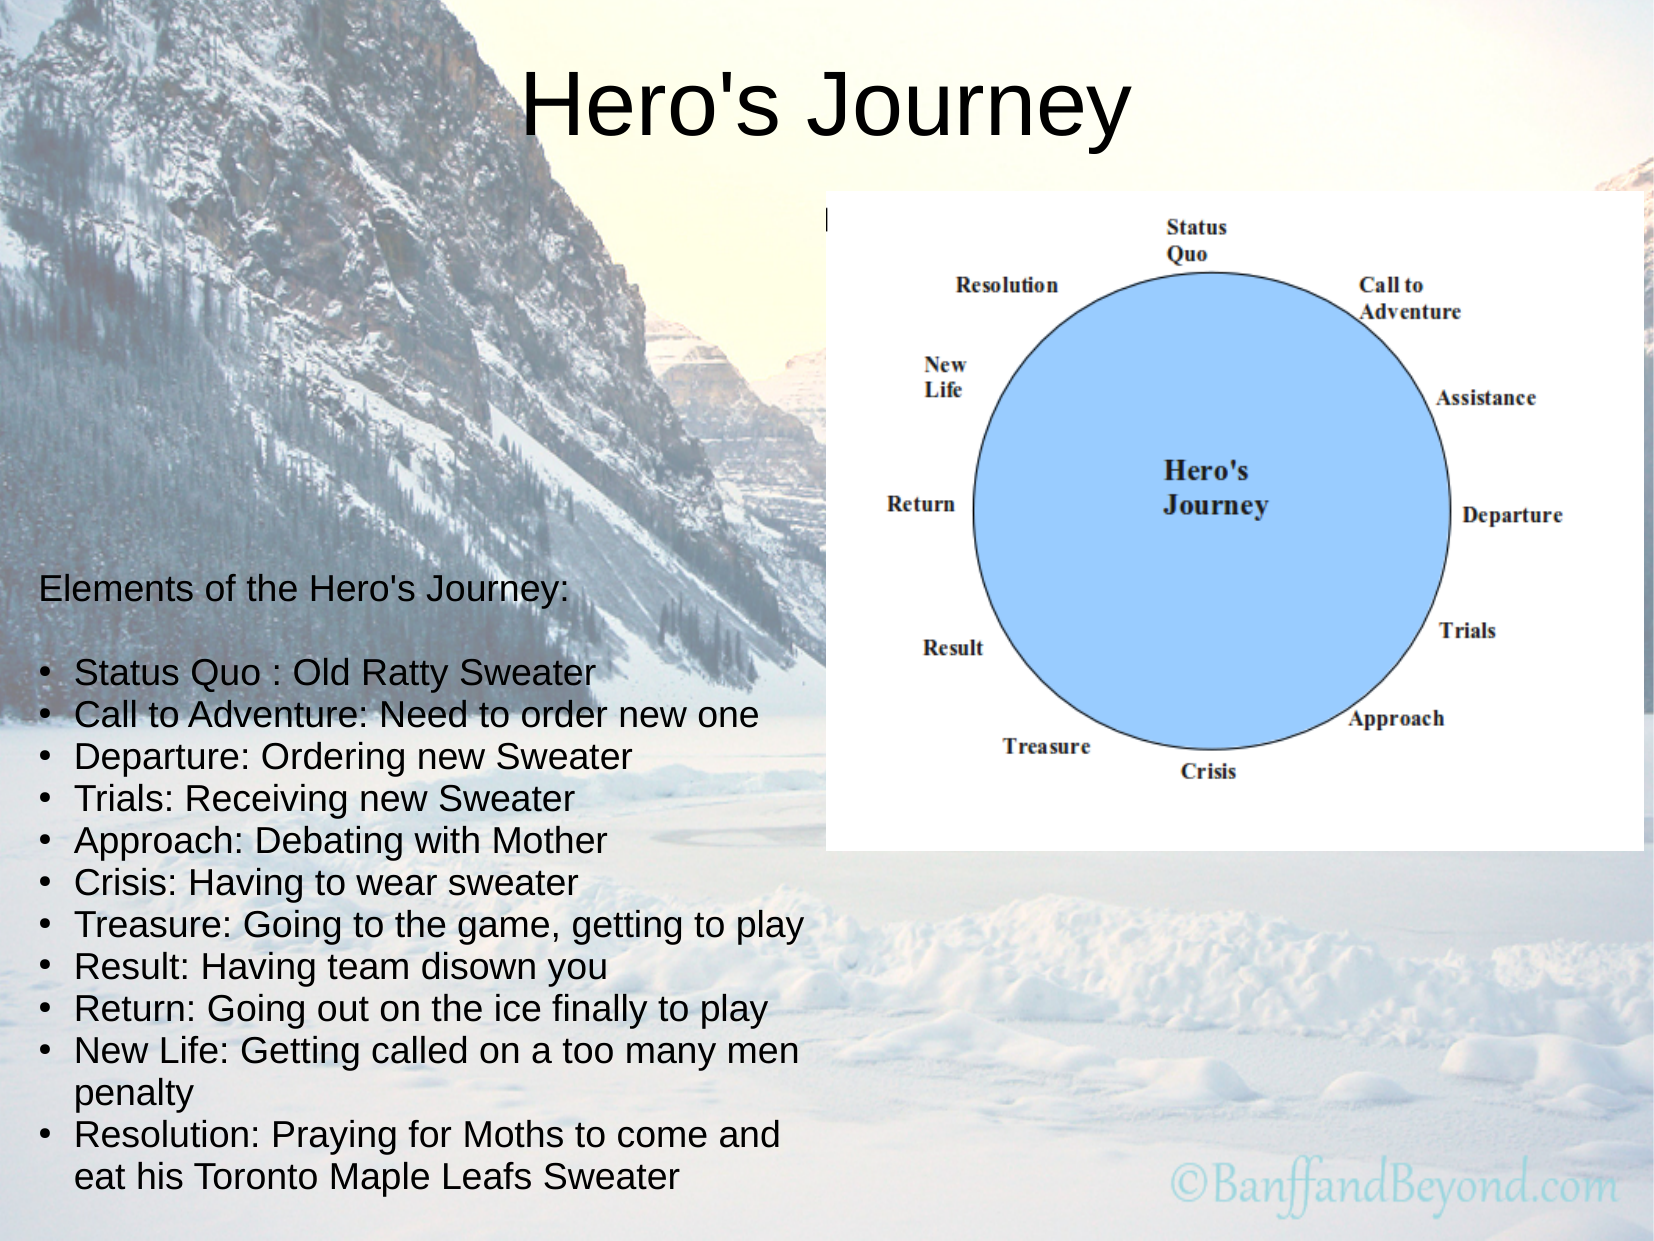

# Hero's Journey
Elements of the Hero's Journey:
Status Quo : Old Ratty Sweater
Call to Adventure: Need to order new one
Departure: Ordering new Sweater
Trials: Receiving new Sweater
Approach: Debating with Mother
Crisis: Having to wear sweater
Treasure: Going to the game, getting to play
Result: Having team disown you
Return: Going out on the ice finally to play
New Life: Getting called on a too many men penalty
Resolution: Praying for Moths to come and eat his Toronto Maple Leafs Sweater